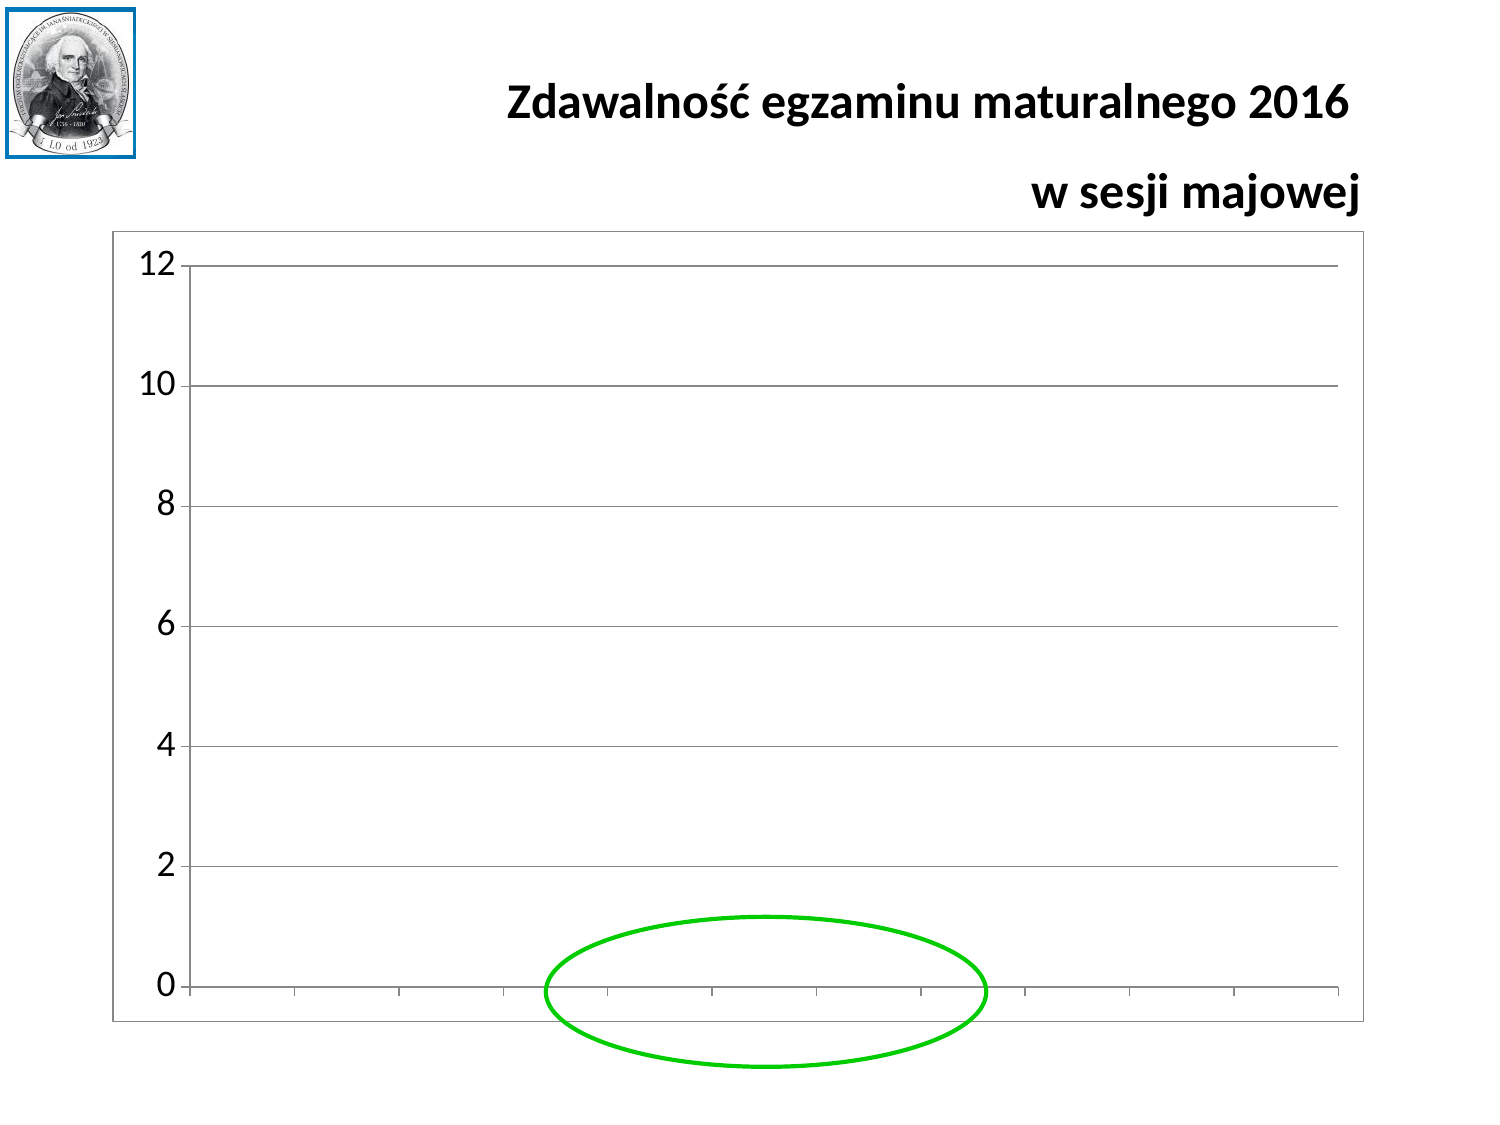

Zdawalność egzaminu maturalnego 2016
w sesji majowej
### Chart
| Category | |
|---|---|